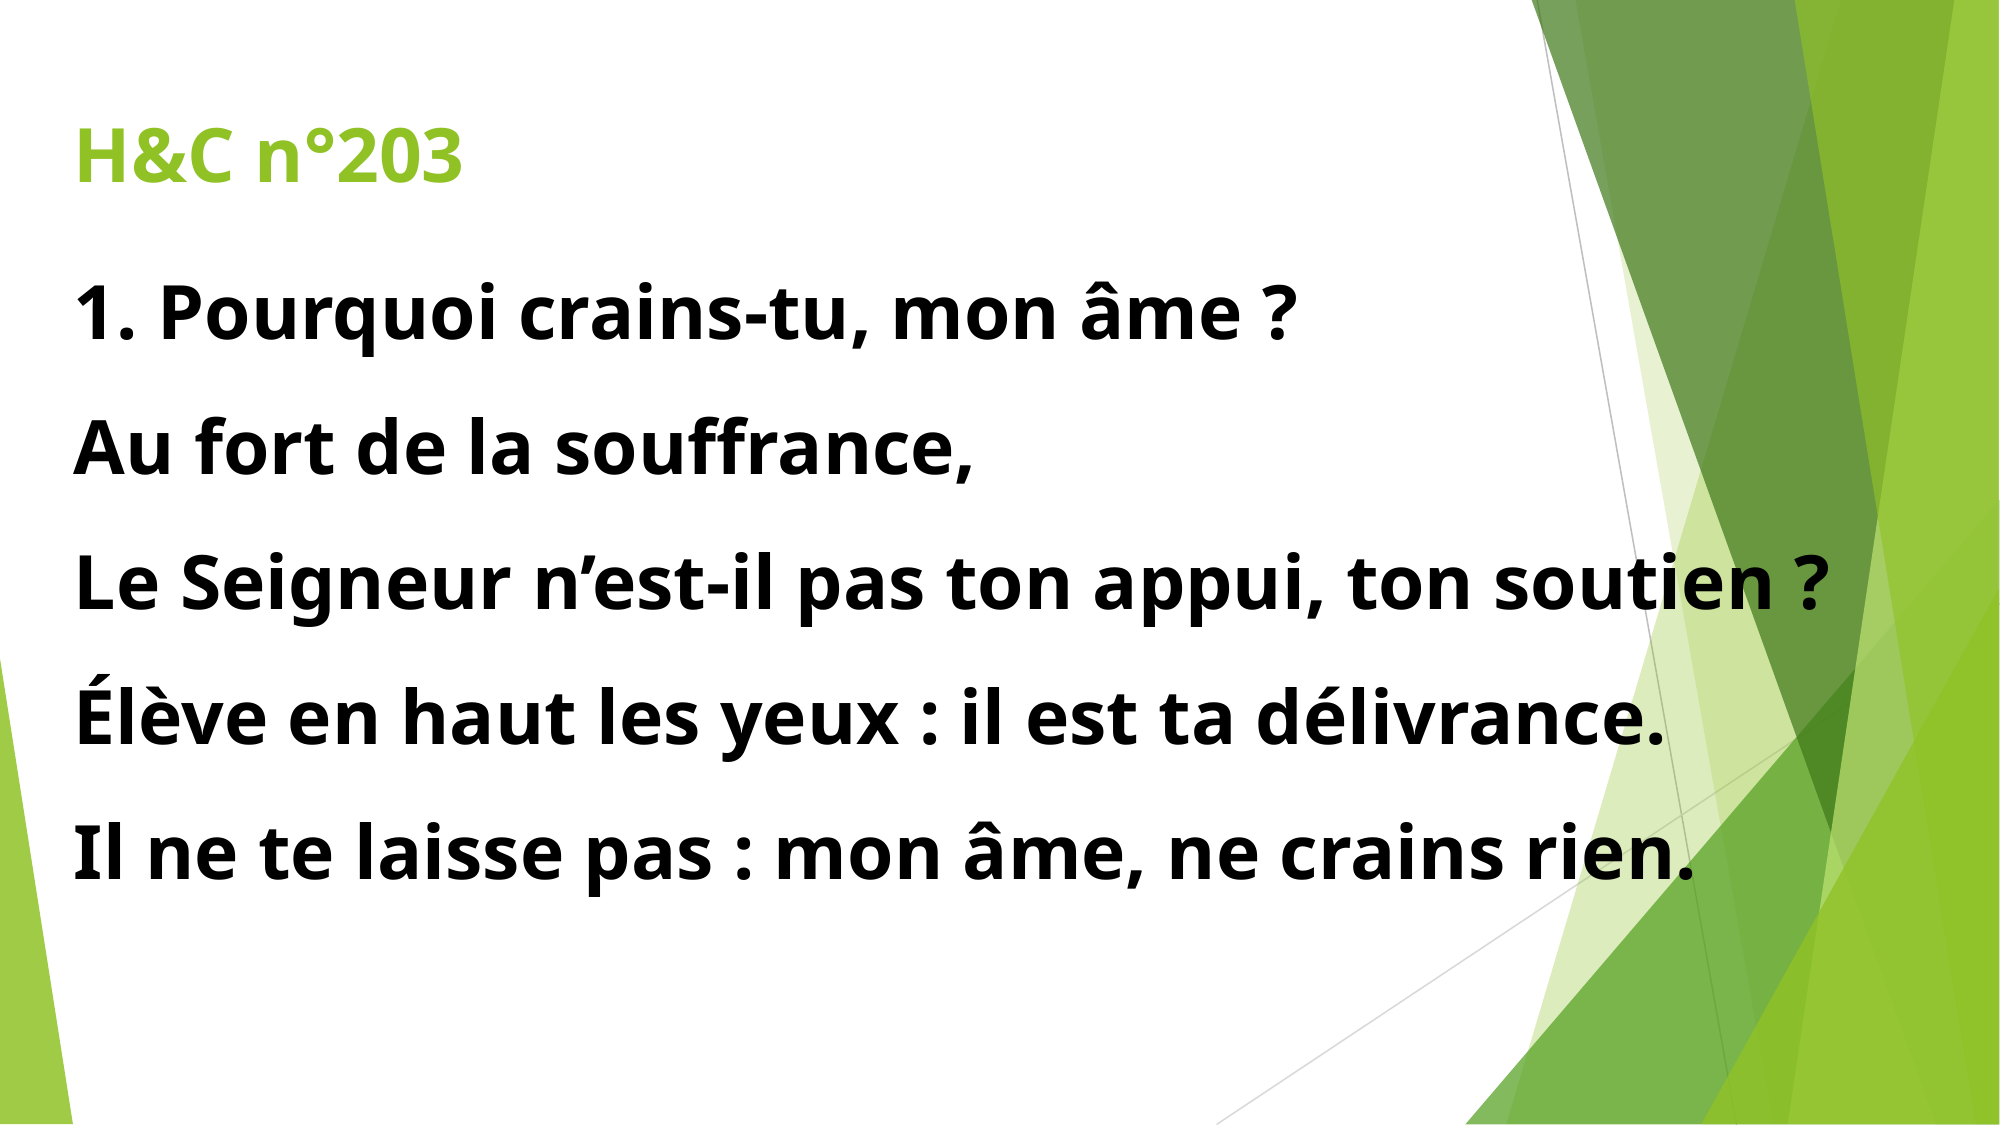

H&C n°203
1. Pourquoi crains-tu, mon âme ?
Au fort de la souffrance,
Le Seigneur n’est-il pas ton appui, ton soutien ?
Élève en haut les yeux : il est ta délivrance.
Il ne te laisse pas : mon âme, ne crains rien.